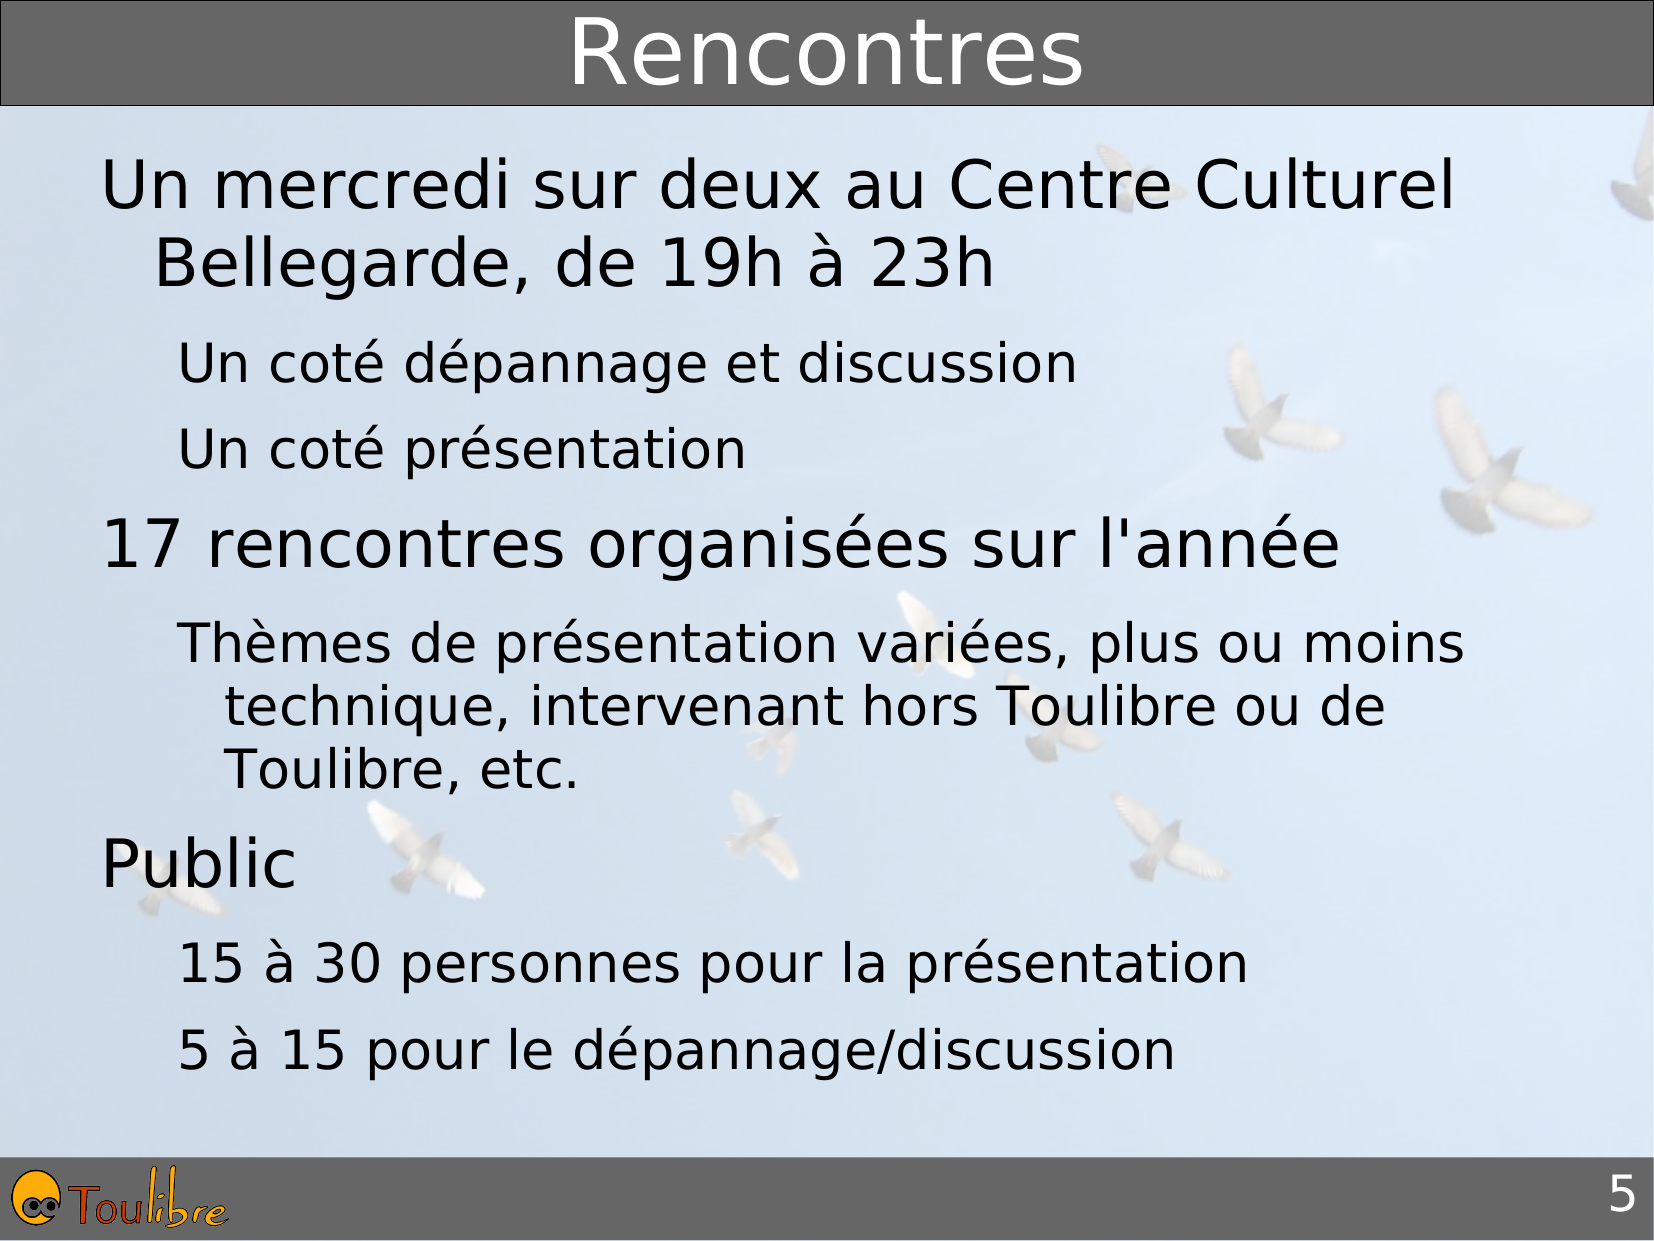

# Rencontres
Un mercredi sur deux au Centre Culturel Bellegarde, de 19h à 23h
Un coté dépannage et discussion
Un coté présentation
17 rencontres organisées sur l'année
Thèmes de présentation variées, plus ou moins technique, intervenant hors Toulibre ou de Toulibre, etc.
Public
15 à 30 personnes pour la présentation
5 à 15 pour le dépannage/discussion